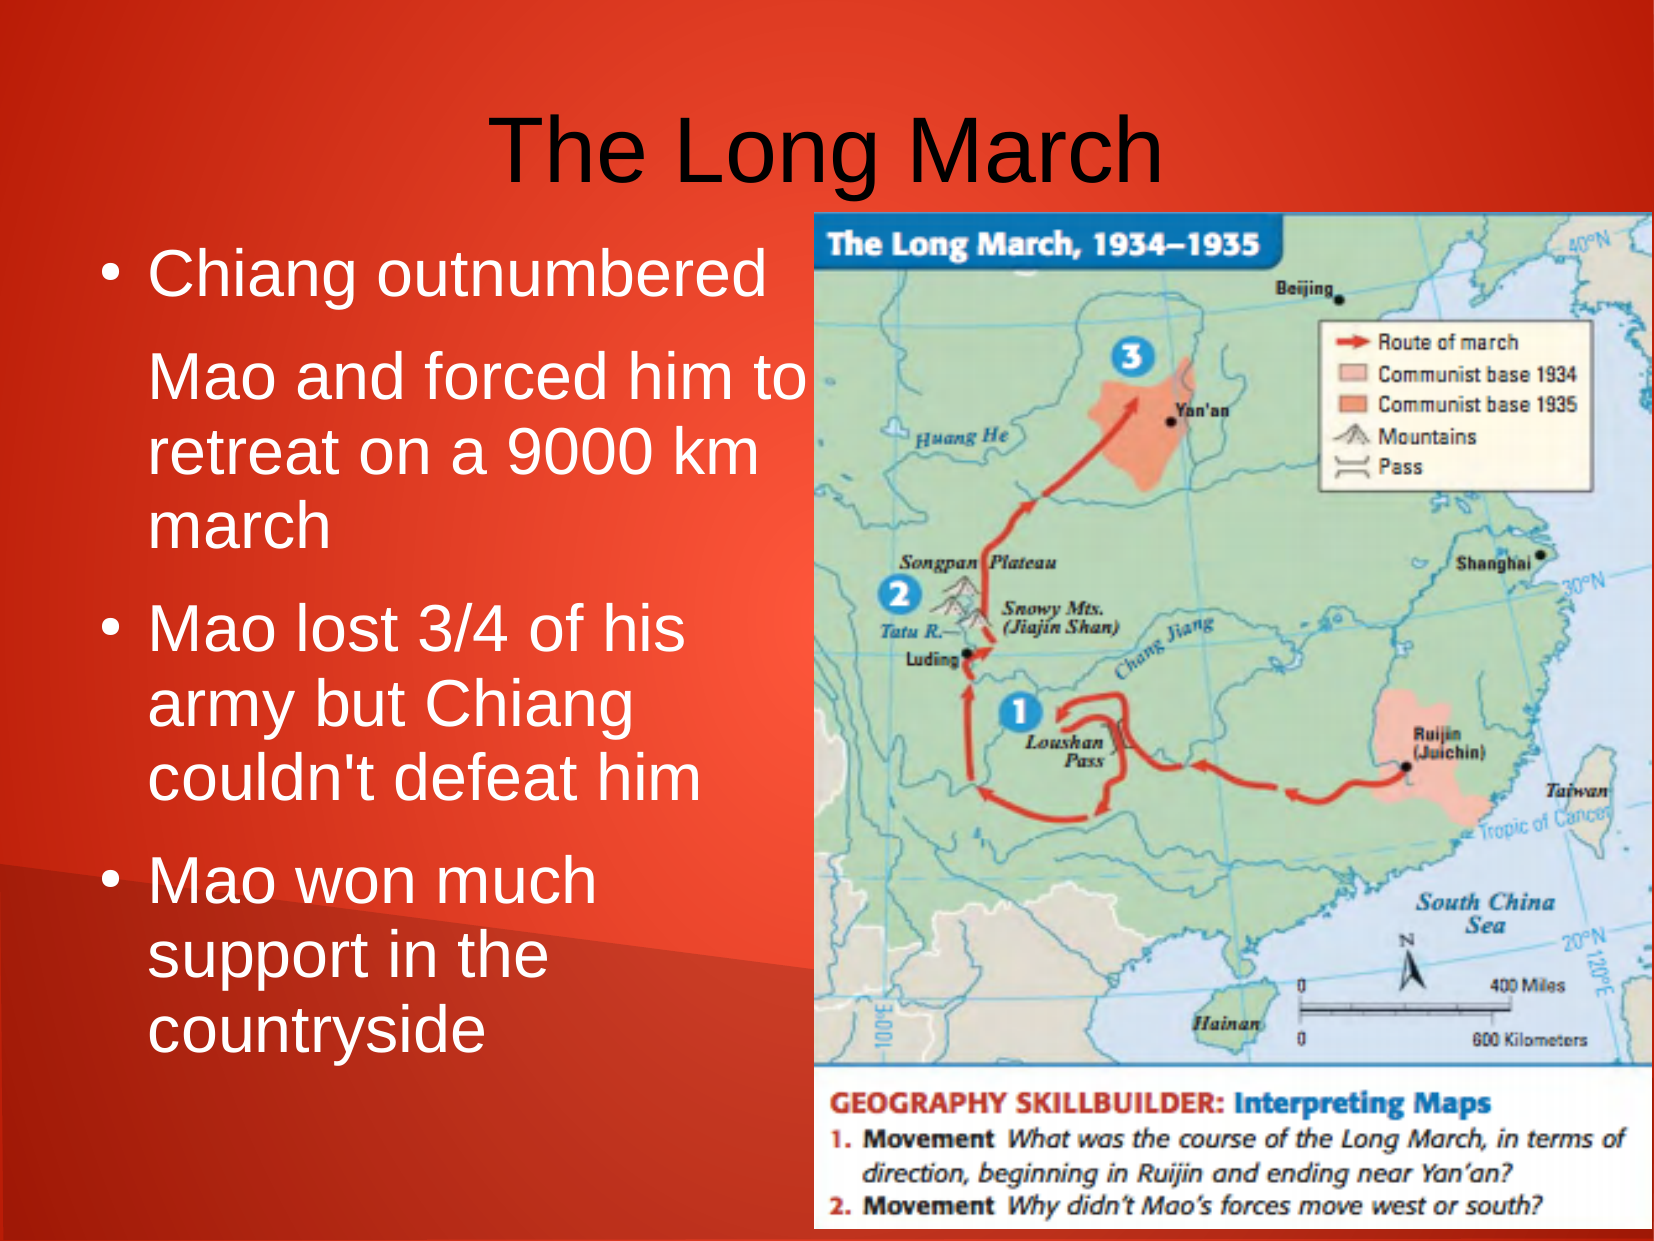

# The Long March
Chiang outnumbered
Mao and forced him to retreat on a 9000 km march
Mao lost 3/4 of his army but Chiang couldn't defeat him
Mao won much support in the countryside